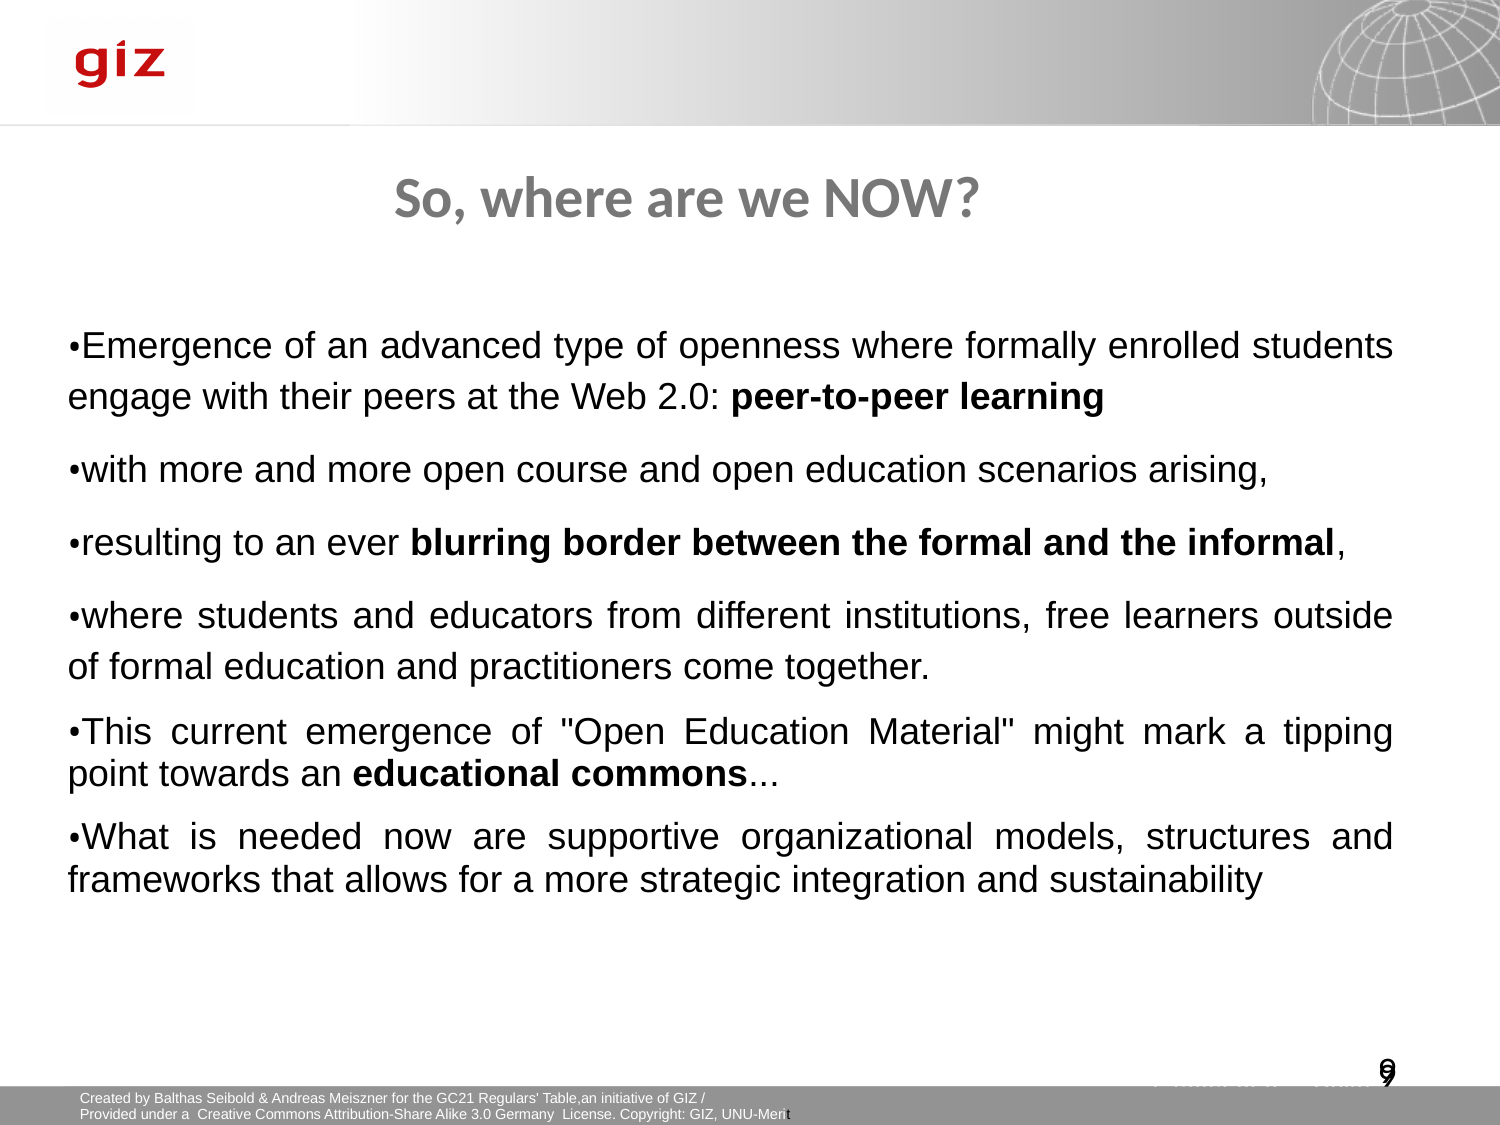

So, where are we NOW?
# Emergence of an advanced type of openness where formally enrolled students engage with their peers at the Web 2.0: peer-to-peer learning
with more and more open course and open education scenarios arising,
resulting to an ever blurring border between the formal and the informal,
where students and educators from different institutions, free learners outside of formal education and practitioners come together.
This current emergence of "Open Education Material" might mark a tipping point towards an educational commons...
What is needed now are supportive organizational models, structures and frameworks that allows for a more strategic integration and sustainability